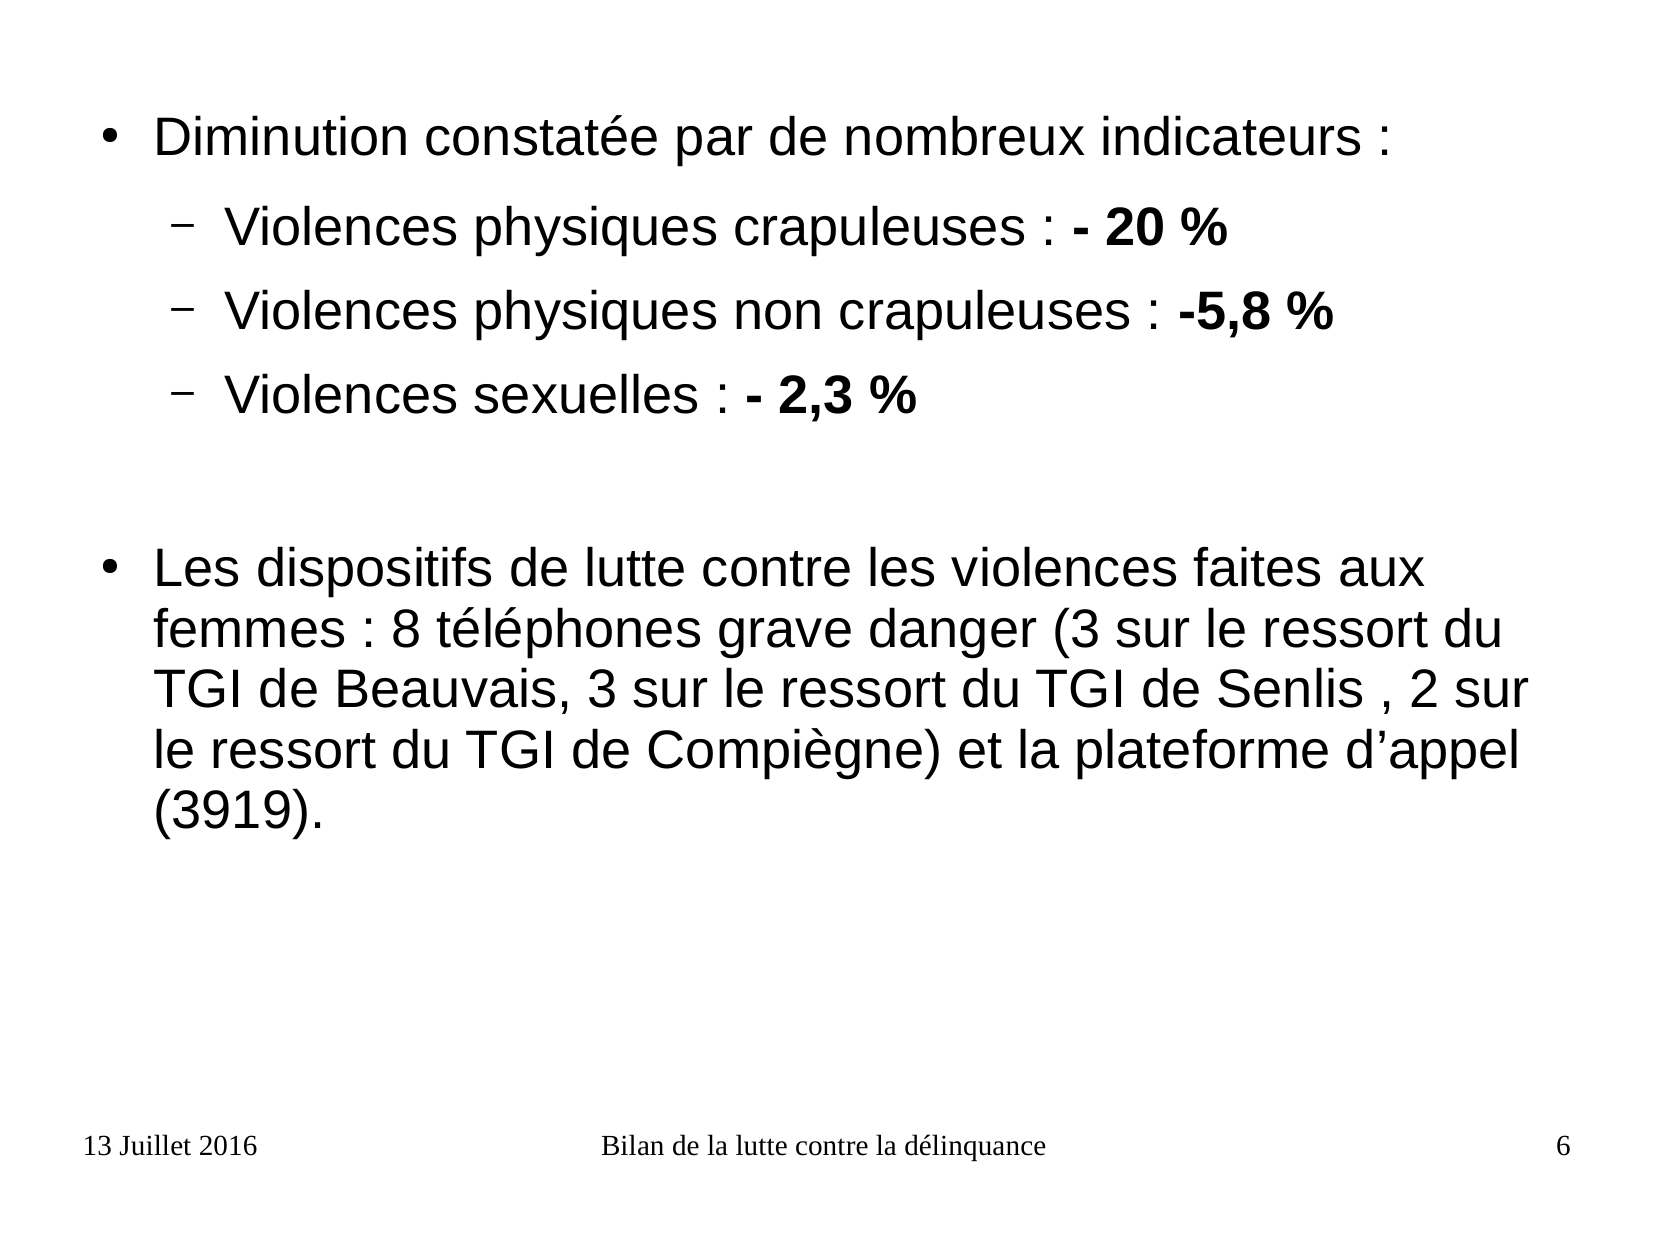

# Diminution constatée par de nombreux indicateurs :
Violences physiques crapuleuses : - 20 %
Violences physiques non crapuleuses : -5,8 %
Violences sexuelles : - 2,3 %
Les dispositifs de lutte contre les violences faites aux femmes : 8 téléphones grave danger (3 sur le ressort du TGI de Beauvais, 3 sur le ressort du TGI de Senlis , 2 sur le ressort du TGI de Compiègne) et la plateforme d’appel (3919).
13 Juillet 2016
Bilan de la lutte contre la délinquance
6